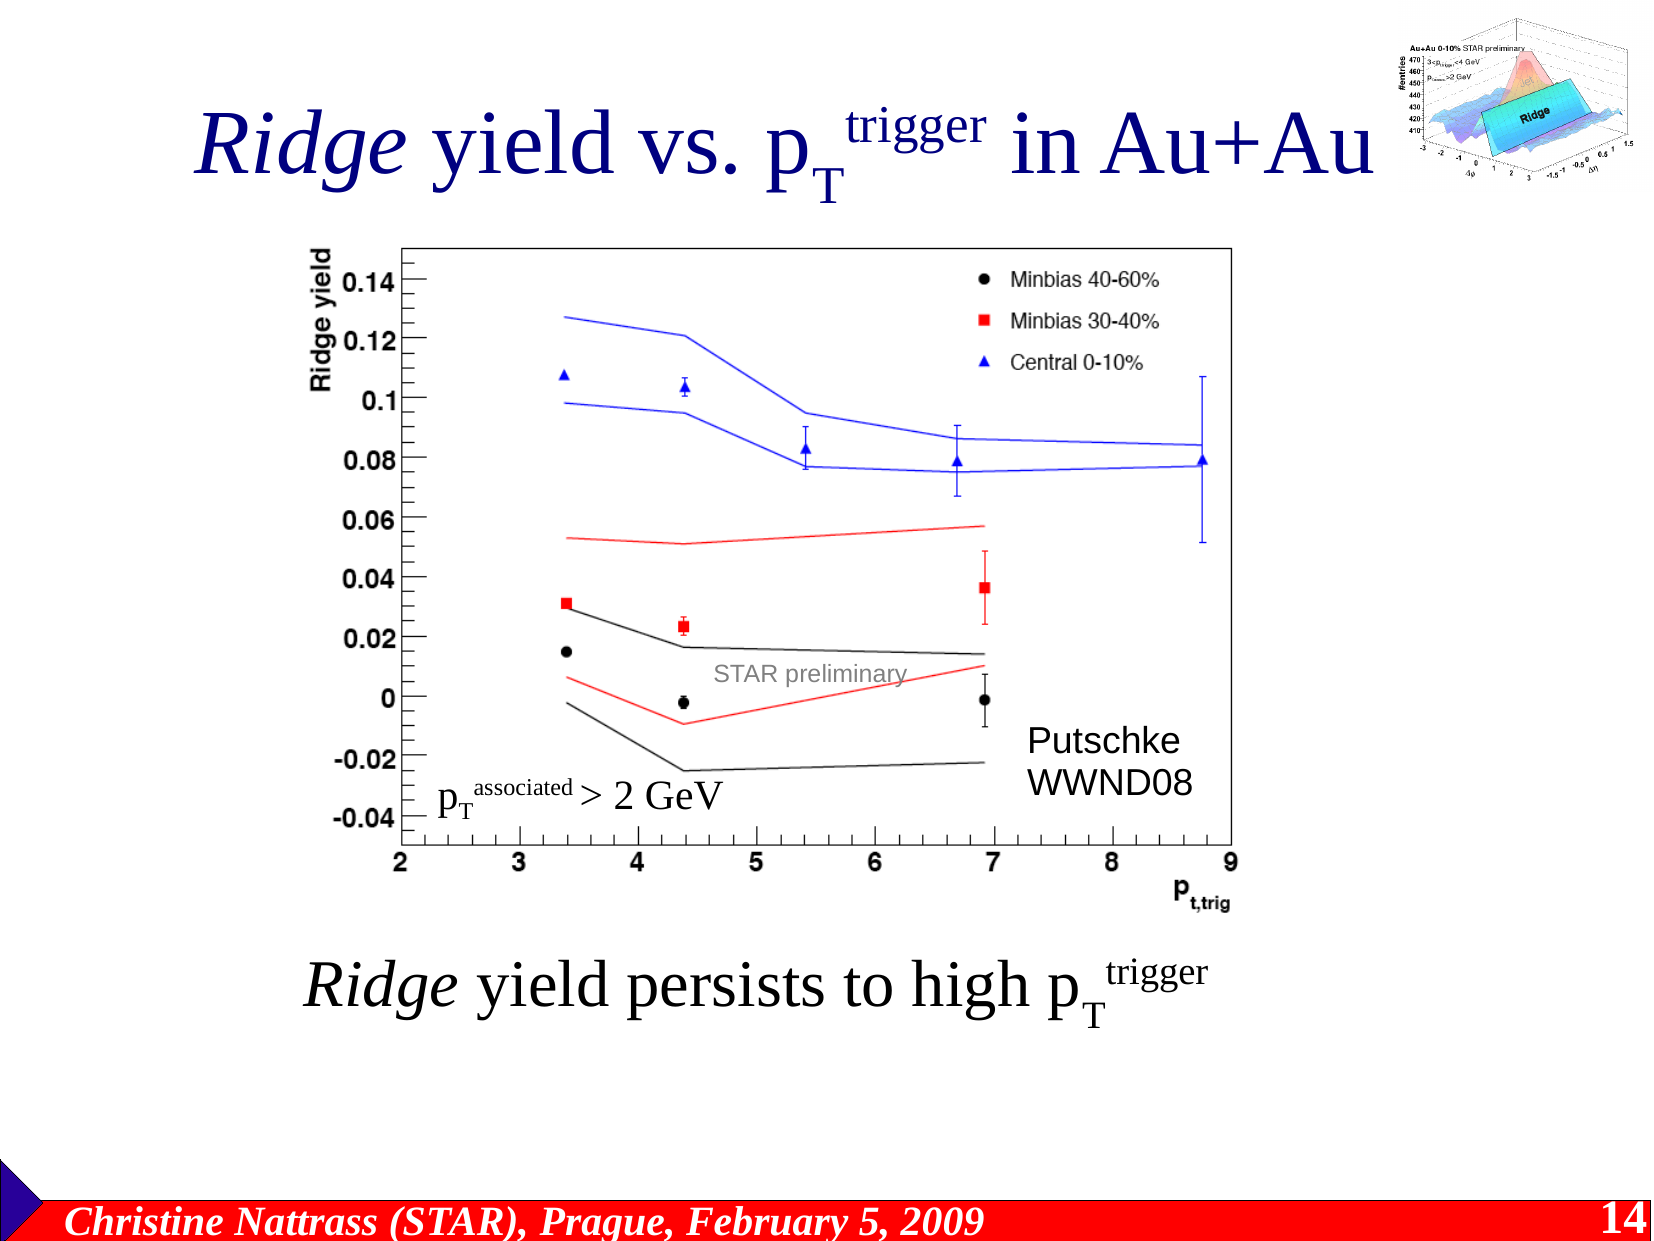

Ridge yield vs. pTtrigger in Au+Au
STAR preliminary
pTassociated > 2 GeV
Putschke WWND08
# Ridge yield persists to high pTtrigger
14